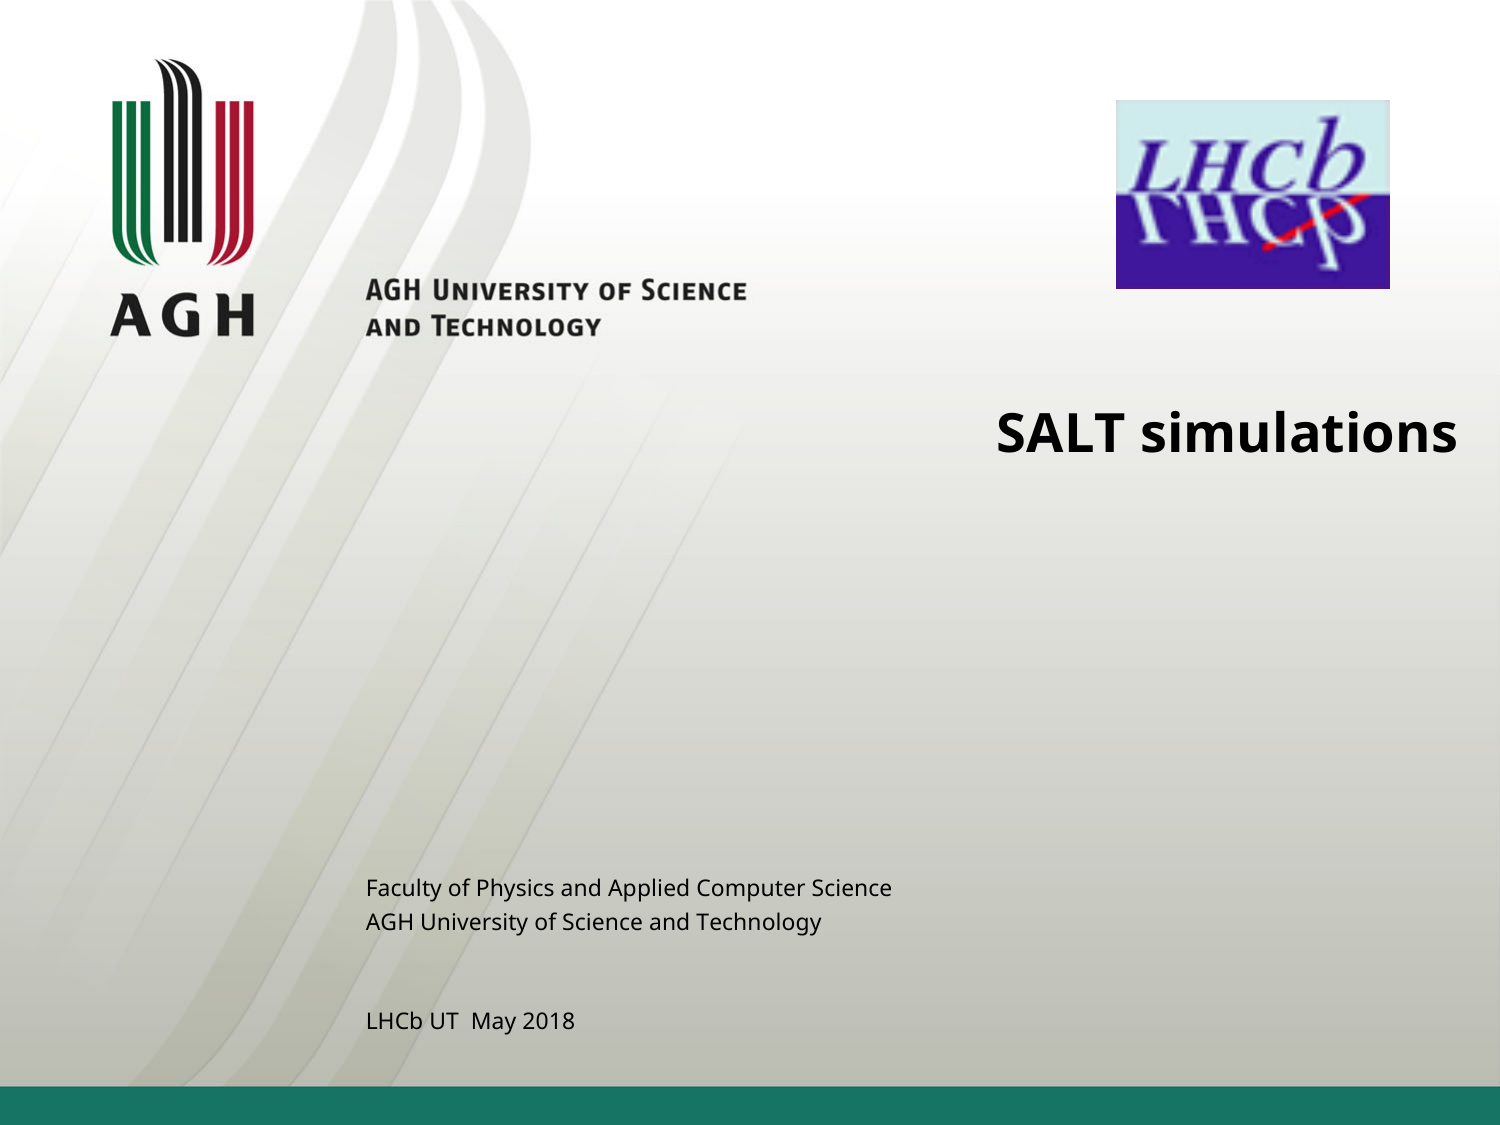

# SALT simulations
Faculty of Physics and Applied Computer Science
AGH University of Science and Technology
LHCb UT May 2018